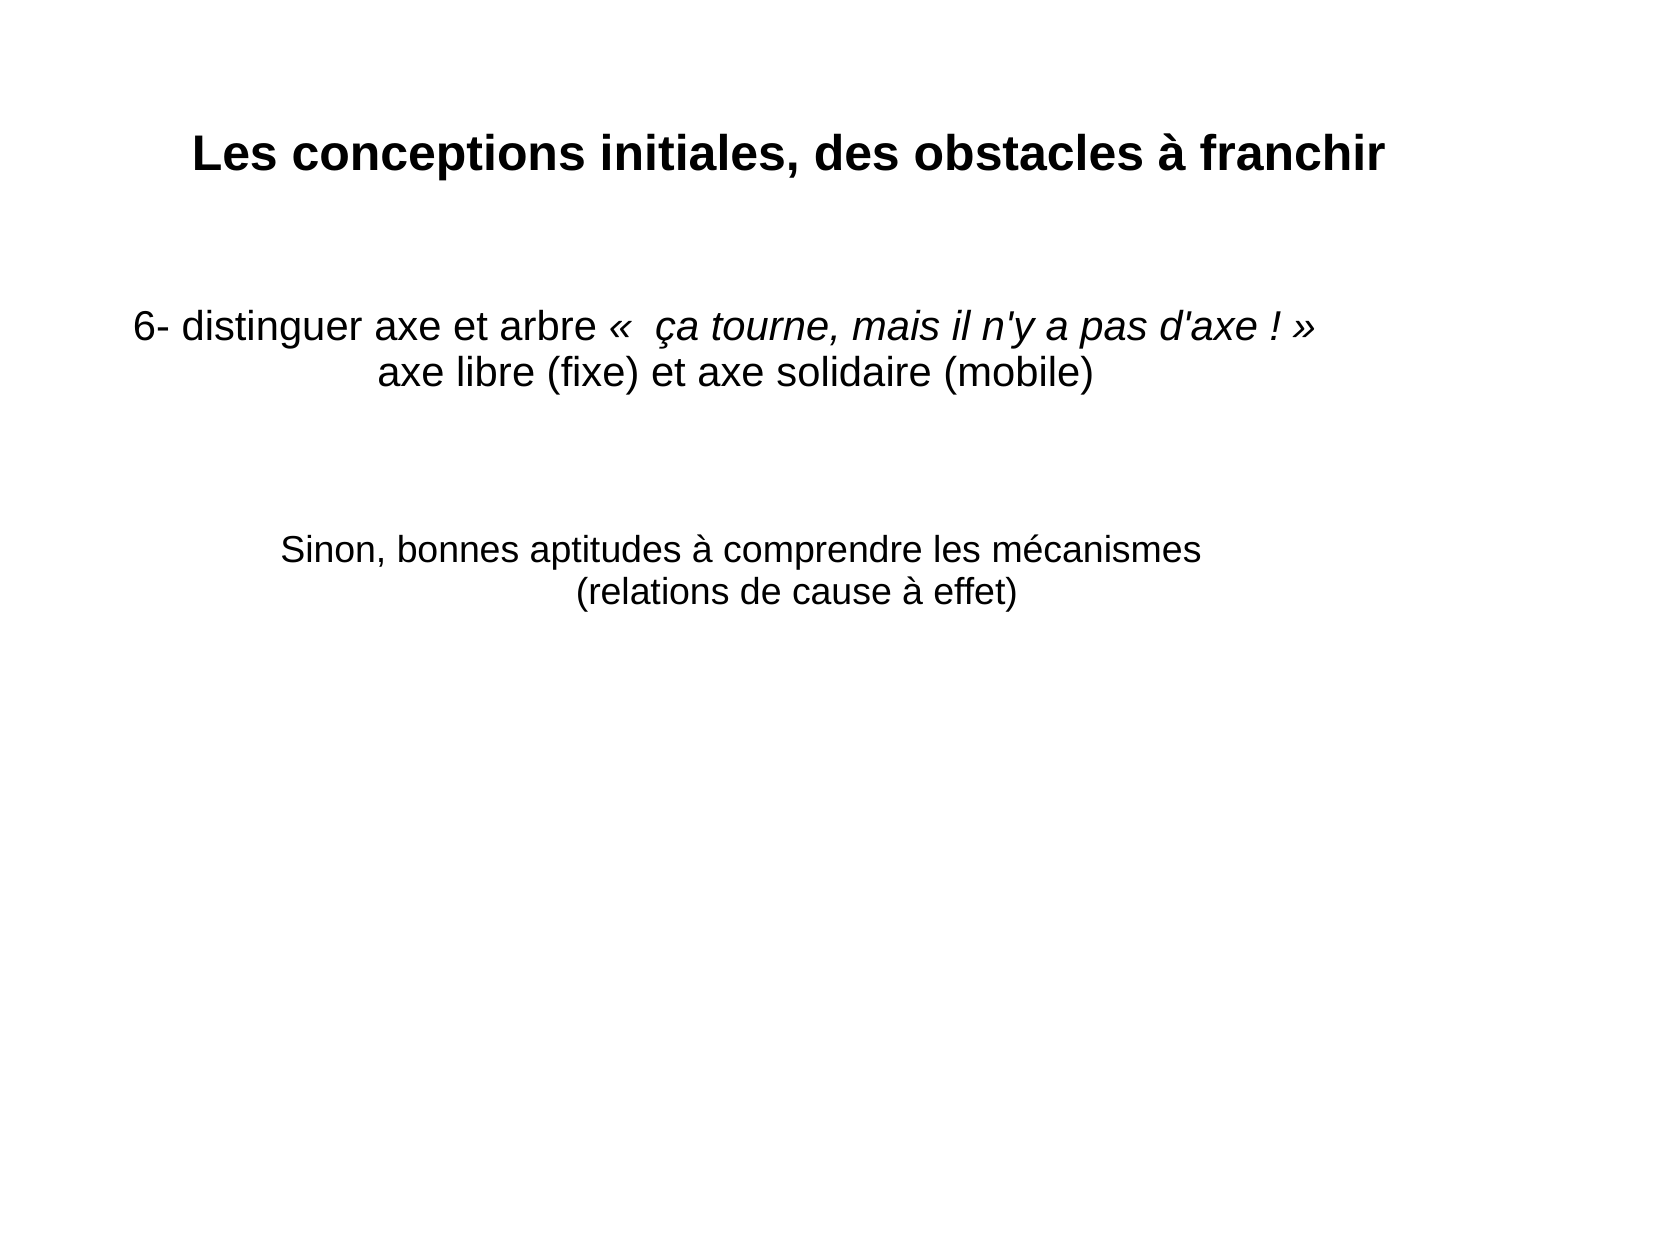

Les conceptions initiales, des obstacles à franchir
6- distinguer axe et arbre «  ça tourne, mais il n'y a pas d'axe ! »
			 axe libre (fixe) et axe solidaire (mobile)
Sinon, bonnes aptitudes à comprendre les mécanismes
				(relations de cause à effet)